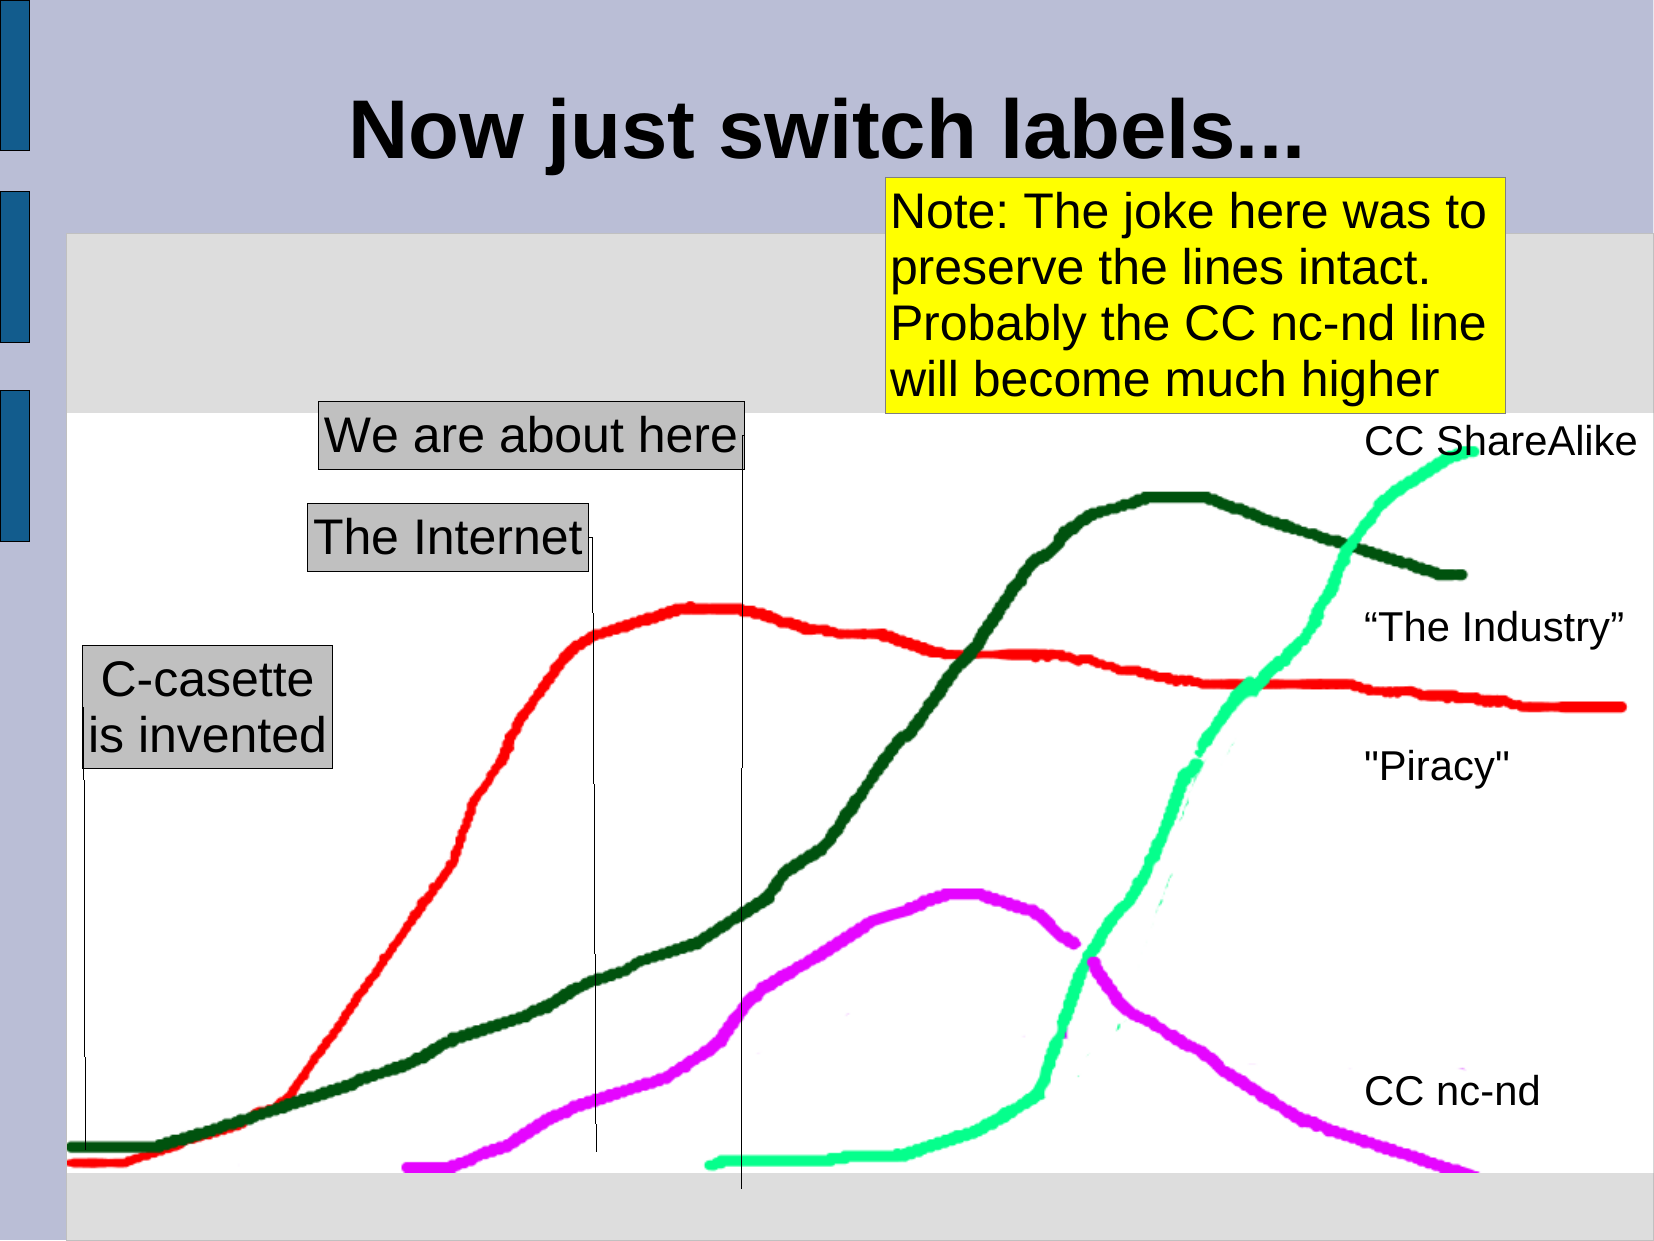

# Now just switch labels...
Note: The joke here was to
preserve the lines intact.
Probably the CC nc-nd line
will become much higher
CC ShareAlike
“The Industry”
"Piracy"
CC nc-nd